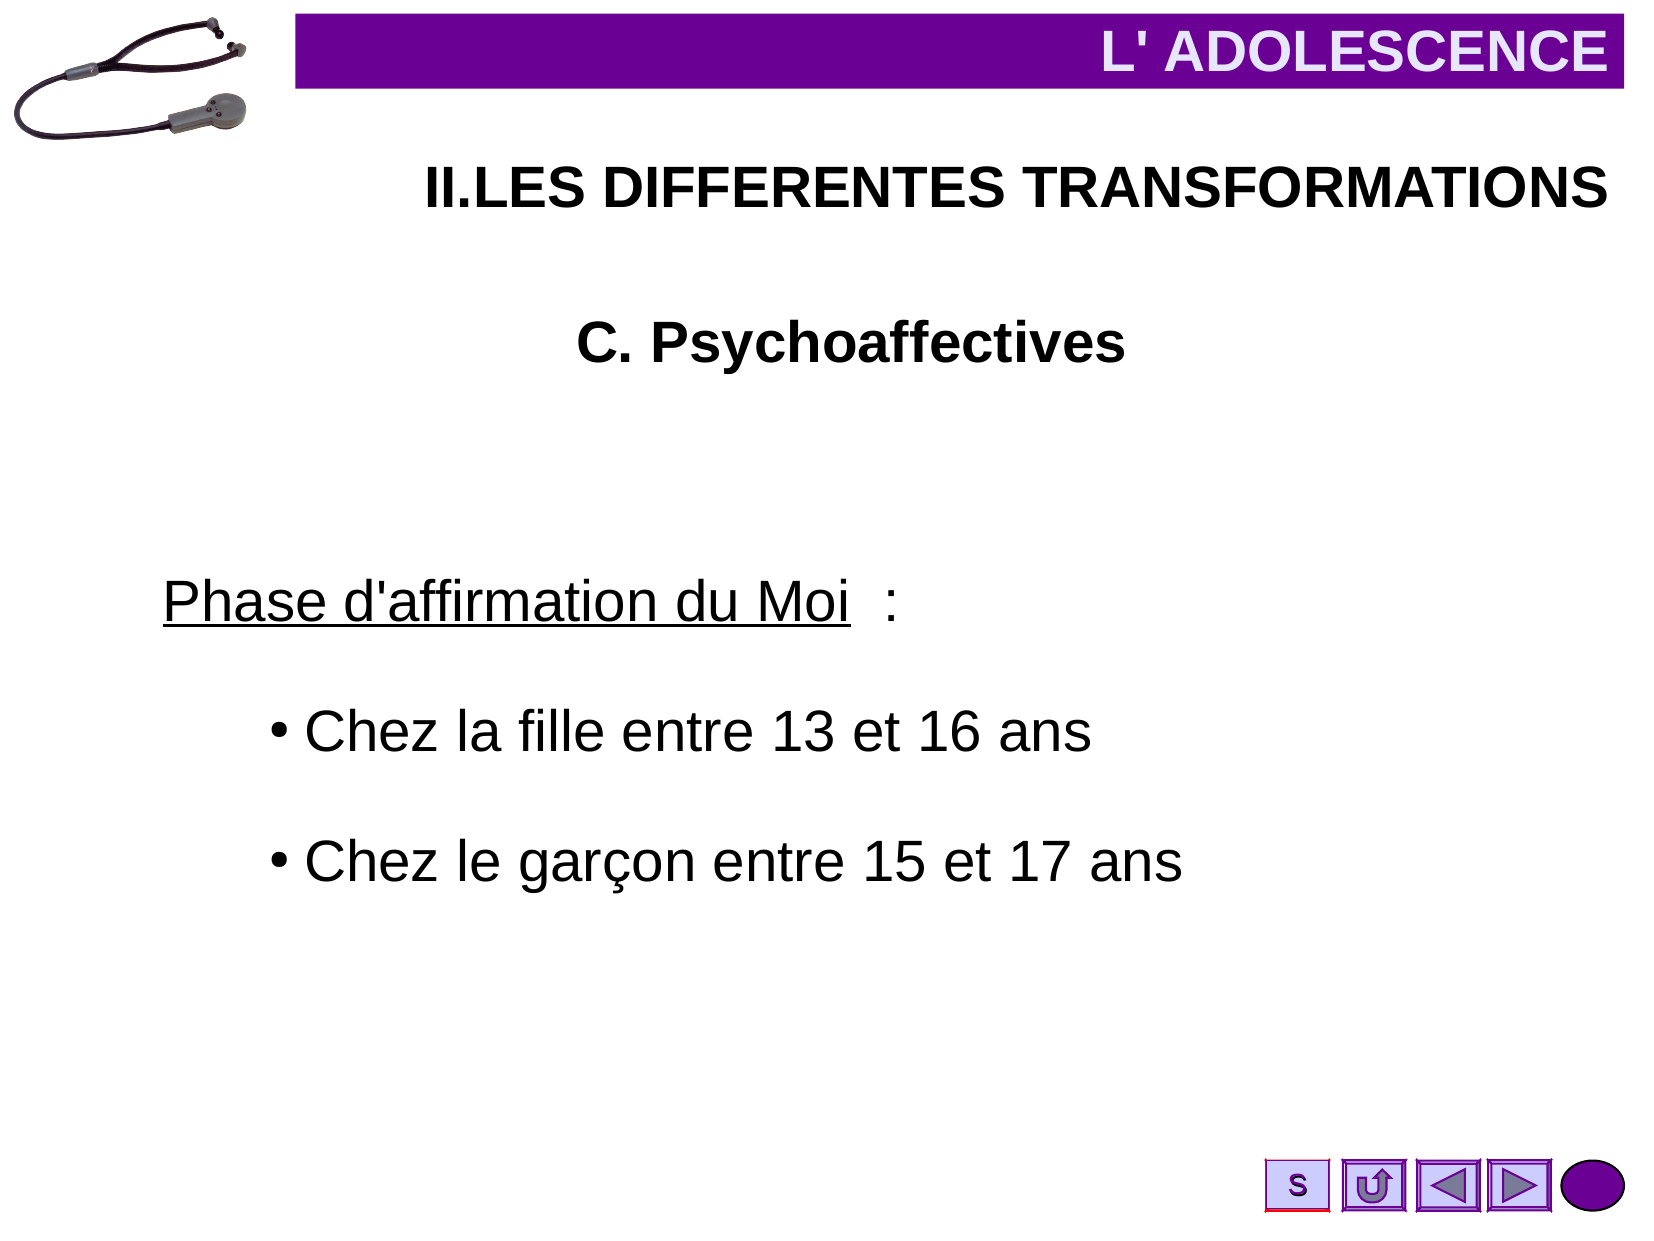

L' ADOLESCENCE
II.LES DIFFERENTES TRANSFORMATIONS
C. Psychoaffectives
Phase d'affirmation du Moi :
Chez la fille entre 13 et 16 ans
Chez le garçon entre 15 et 17 ans